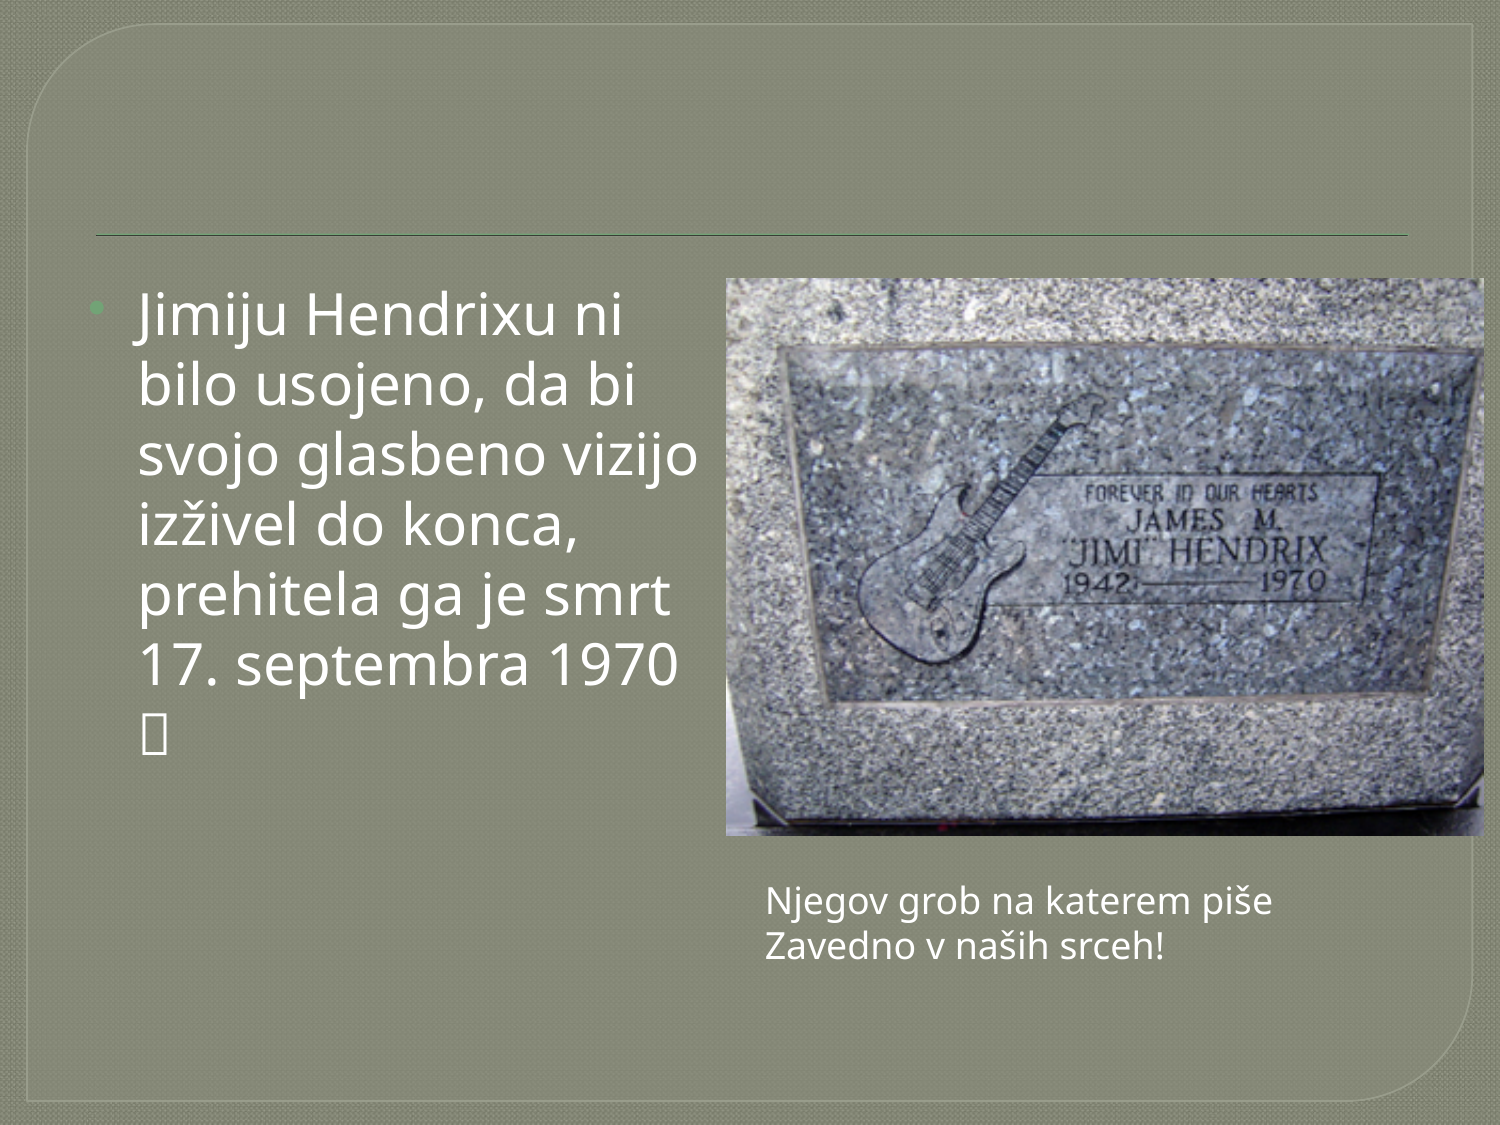

#
Jimiju Hendrixu ni bilo usojeno, da bi svojo glasbeno vizijo izživel do konca, prehitela ga je smrt 17. septembra 1970 
Njegov grob na katerem piše Zavedno v naših srceh!